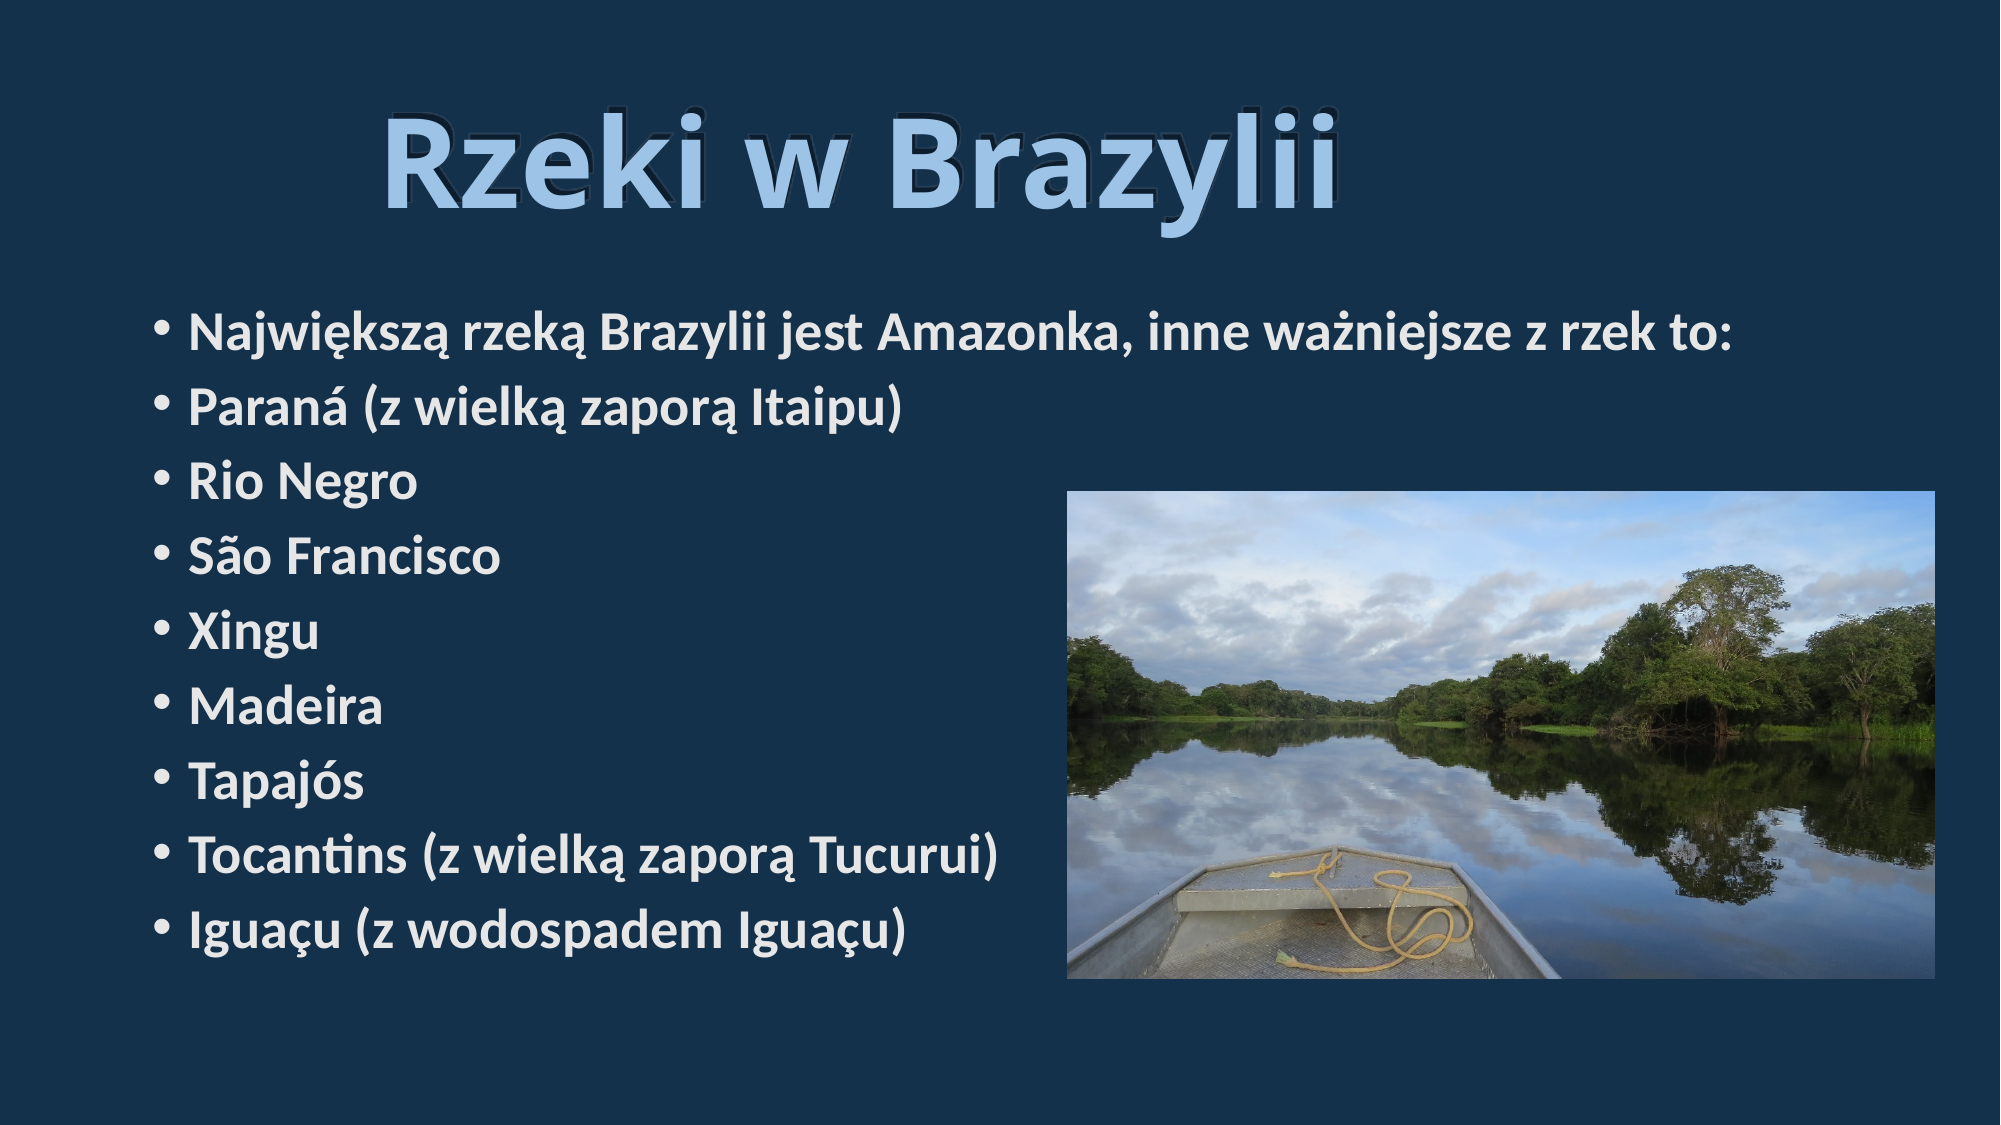

# Rzeki w Brazylii
Największą rzeką Brazylii jest Amazonka, inne ważniejsze z rzek to:
Paraná (z wielką zaporą Itaipu)
Rio Negro
São Francisco
Xingu
Madeira
Tapajós
Tocantins (z wielką zaporą Tucurui)
Iguaçu (z wodospadem Iguaçu)